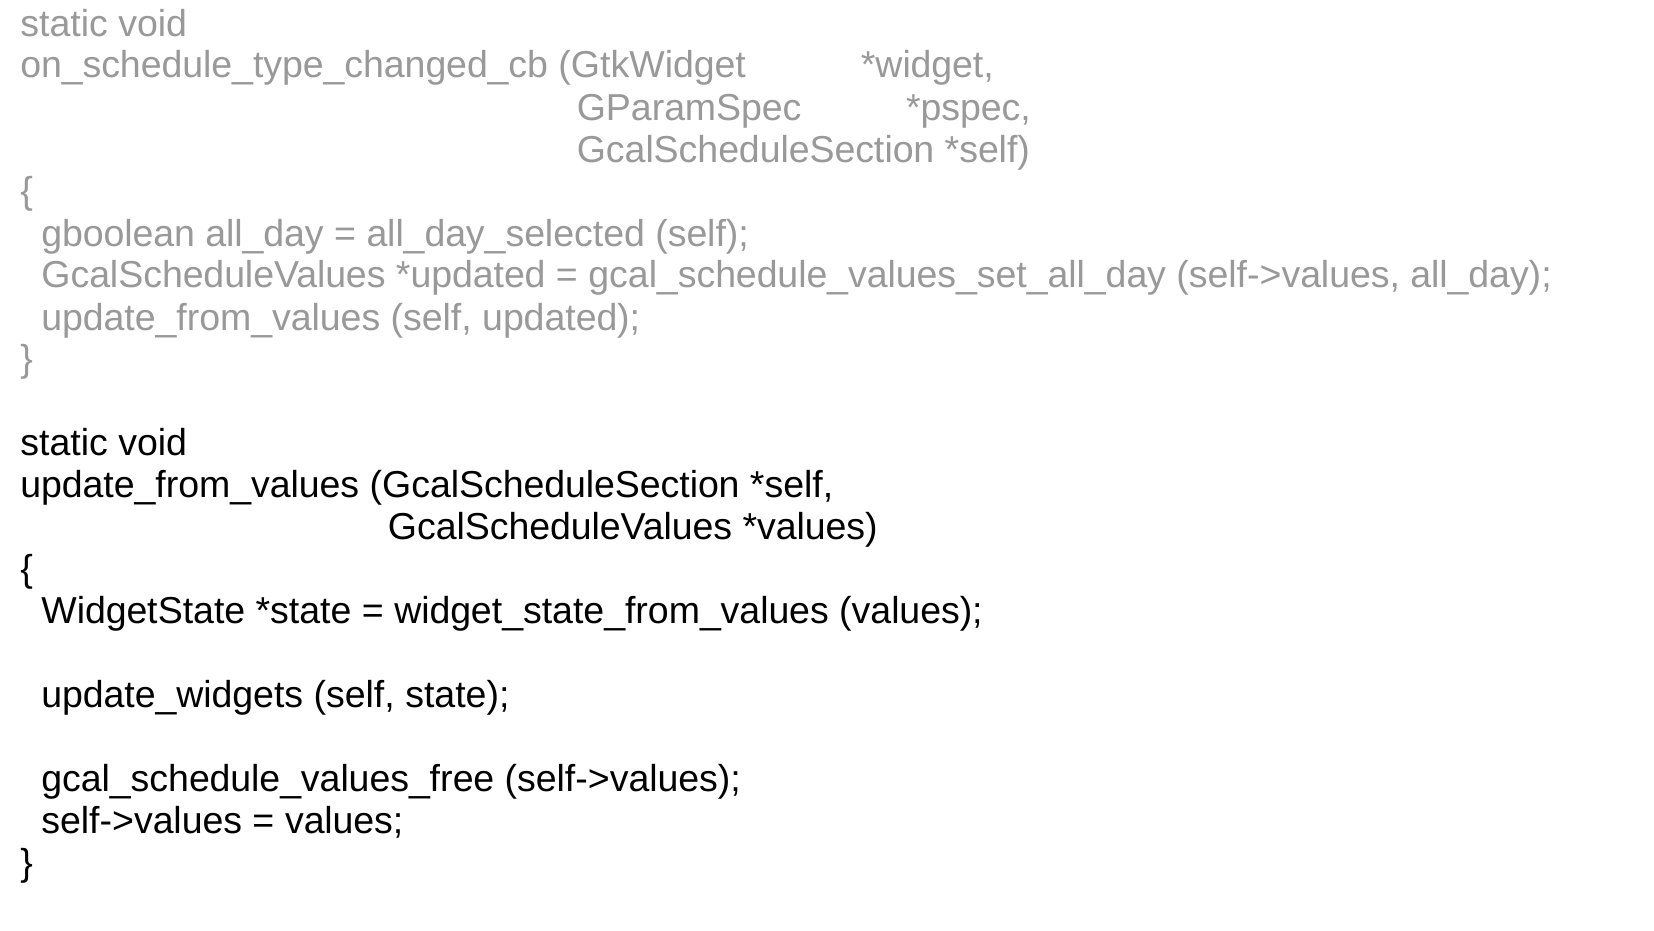

static void
on_schedule_type_changed_cb (GtkWidget *widget,
 GParamSpec *pspec,
 GcalScheduleSection *self)
{
 gboolean all_day = all_day_selected (self);
 GcalScheduleValues *updated = gcal_schedule_values_set_all_day (self->values, all_day);
 update_from_values (self, updated);
}
static void
update_from_values (GcalScheduleSection *self,
 GcalScheduleValues *values)
{
 WidgetState *state = widget_state_from_values (values);
 update_widgets (self, state);
 gcal_schedule_values_free (self->values);
 self->values = values;
}